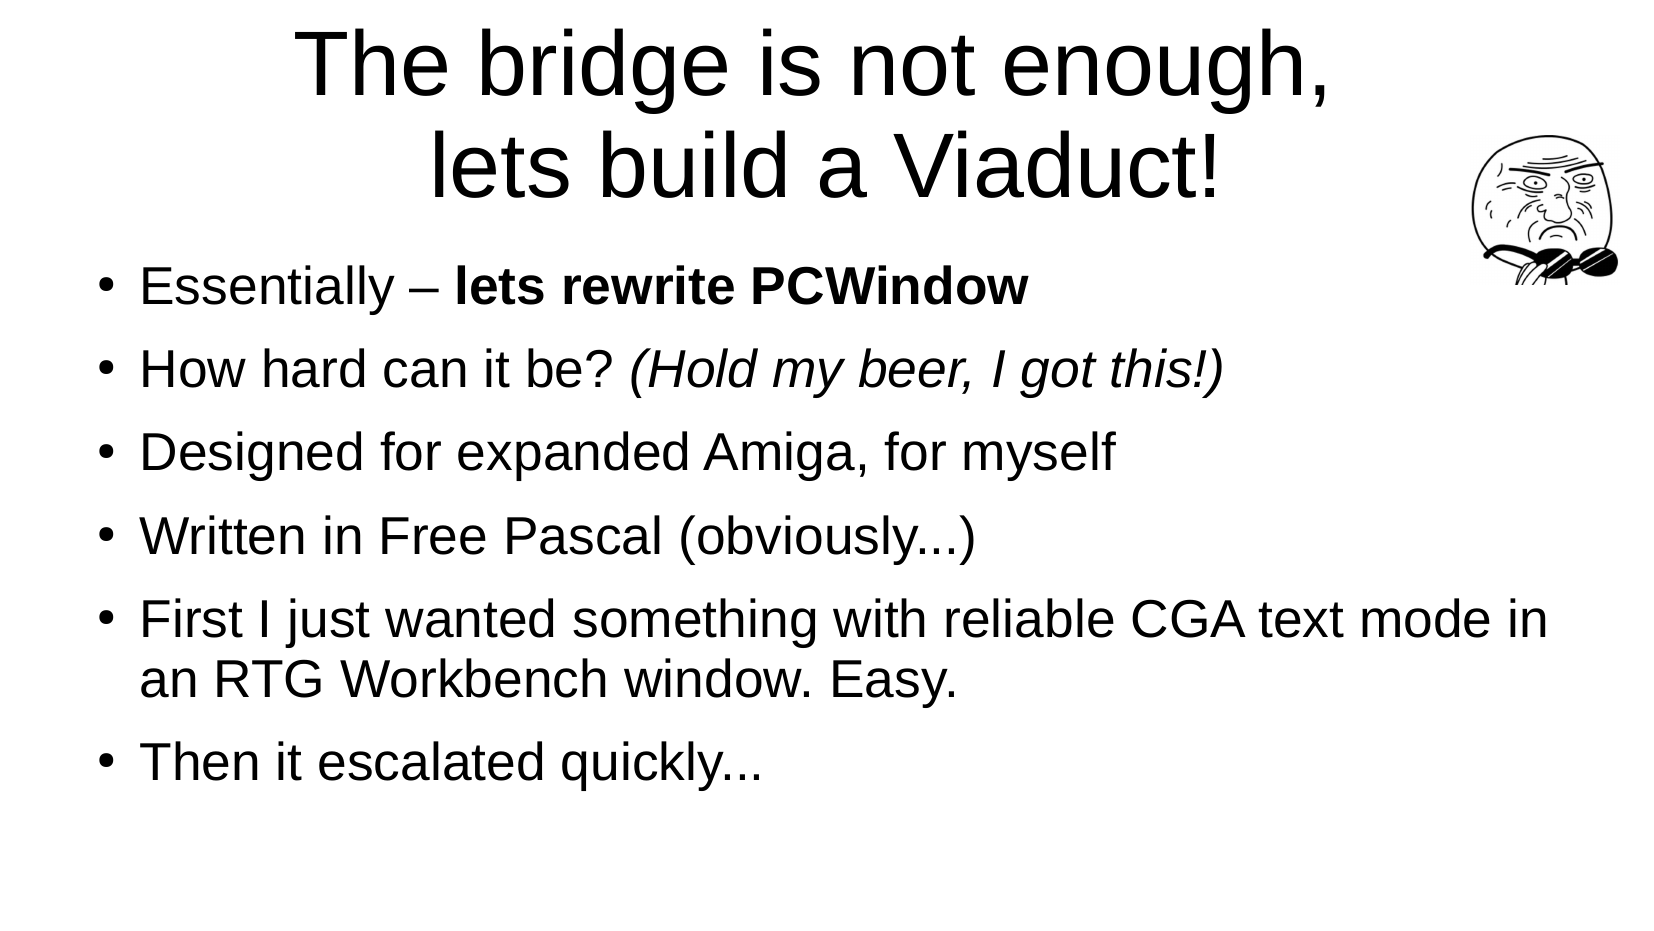

# The bridge is not enough, lets build a Viaduct!
Essentially – lets rewrite PCWindow
How hard can it be? (Hold my beer, I got this!)
Designed for expanded Amiga, for myself
Written in Free Pascal (obviously...)
First I just wanted something with reliable CGA text mode in an RTG Workbench window. Easy.
Then it escalated quickly...